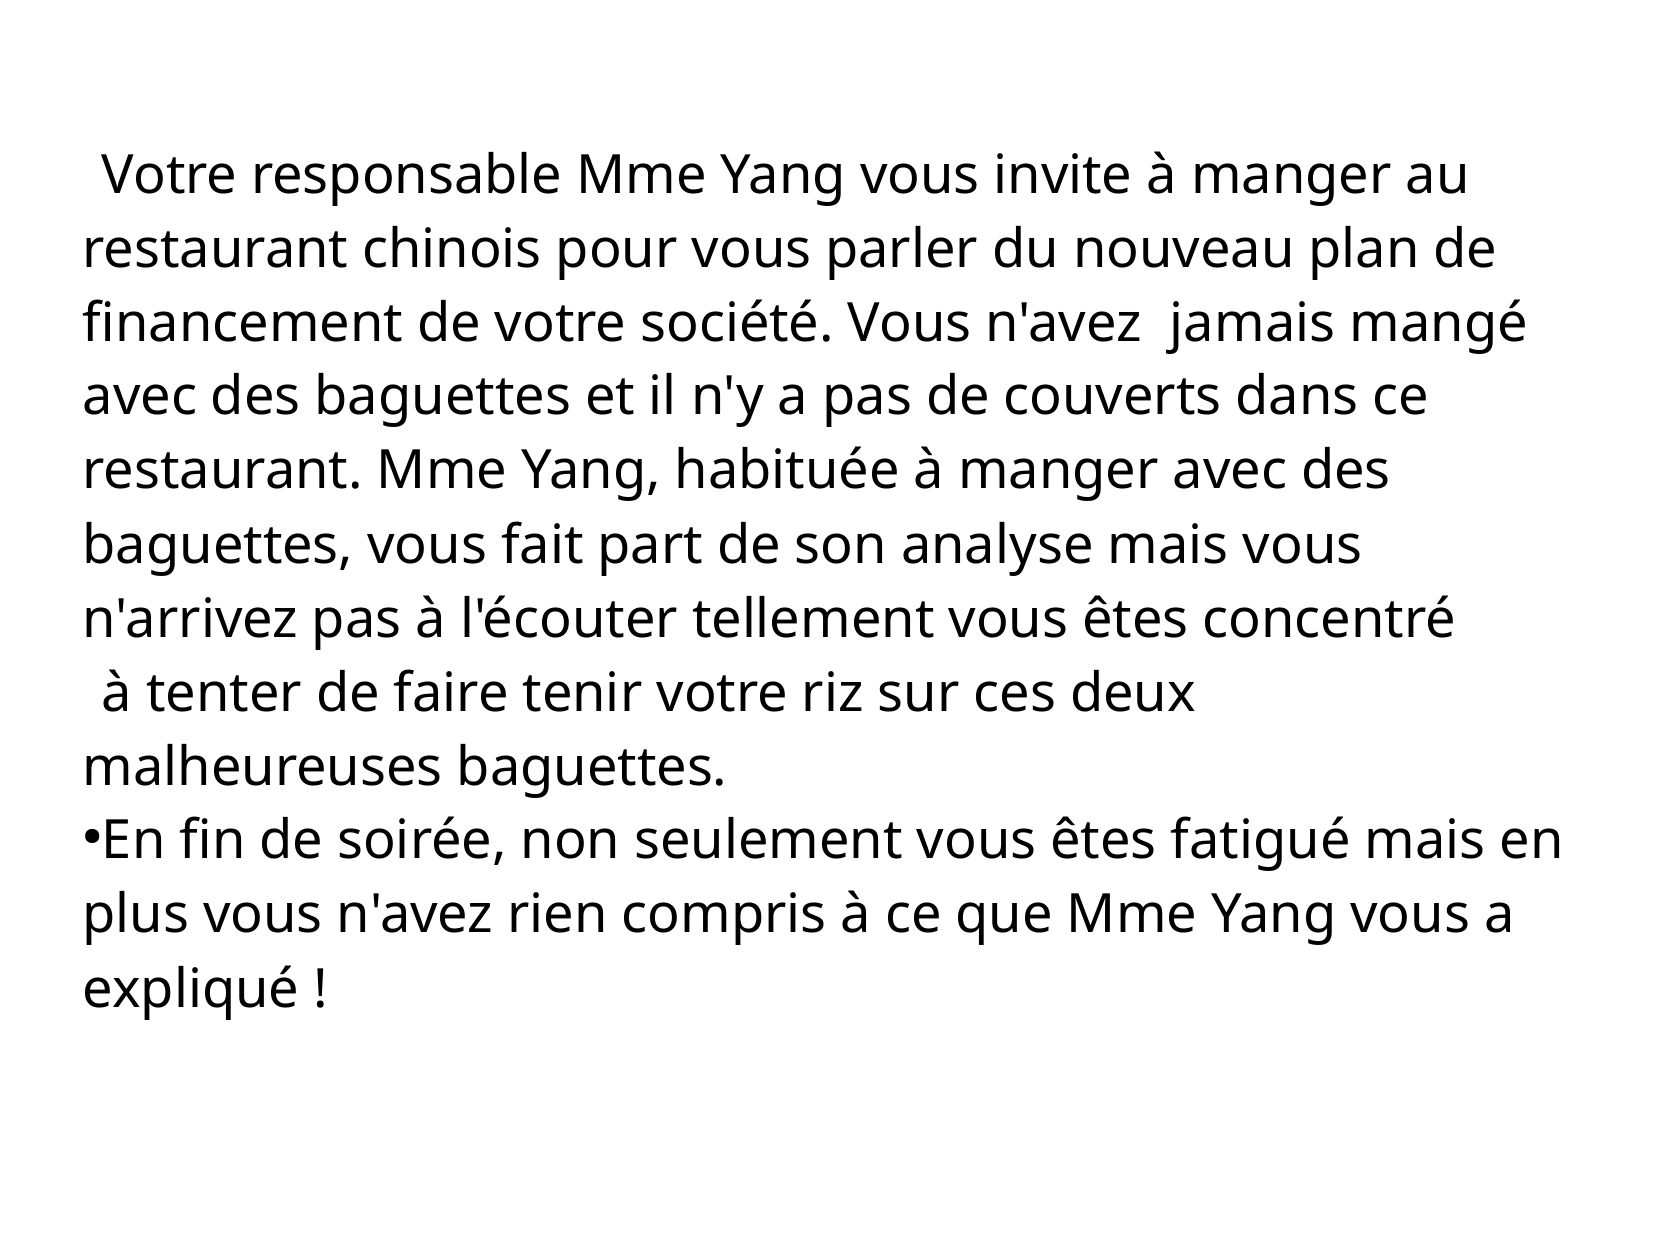

# Votre responsable Mme Yang vous invite à manger au restaurant chinois pour vous parler du nouveau plan de financement de votre société. Vous n'avez jamais mangé avec des baguettes et il n'y a pas de couverts dans ce restaurant. Mme Yang, habituée à manger avec des baguettes, vous fait part de son analyse mais vous n'arrivez pas à l'écouter tellement vous êtes concentré
à tenter de faire tenir votre riz sur ces deux malheureuses baguettes.
En fin de soirée, non seulement vous êtes fatigué mais en plus vous n'avez rien compris à ce que Mme Yang vous a expliqué !